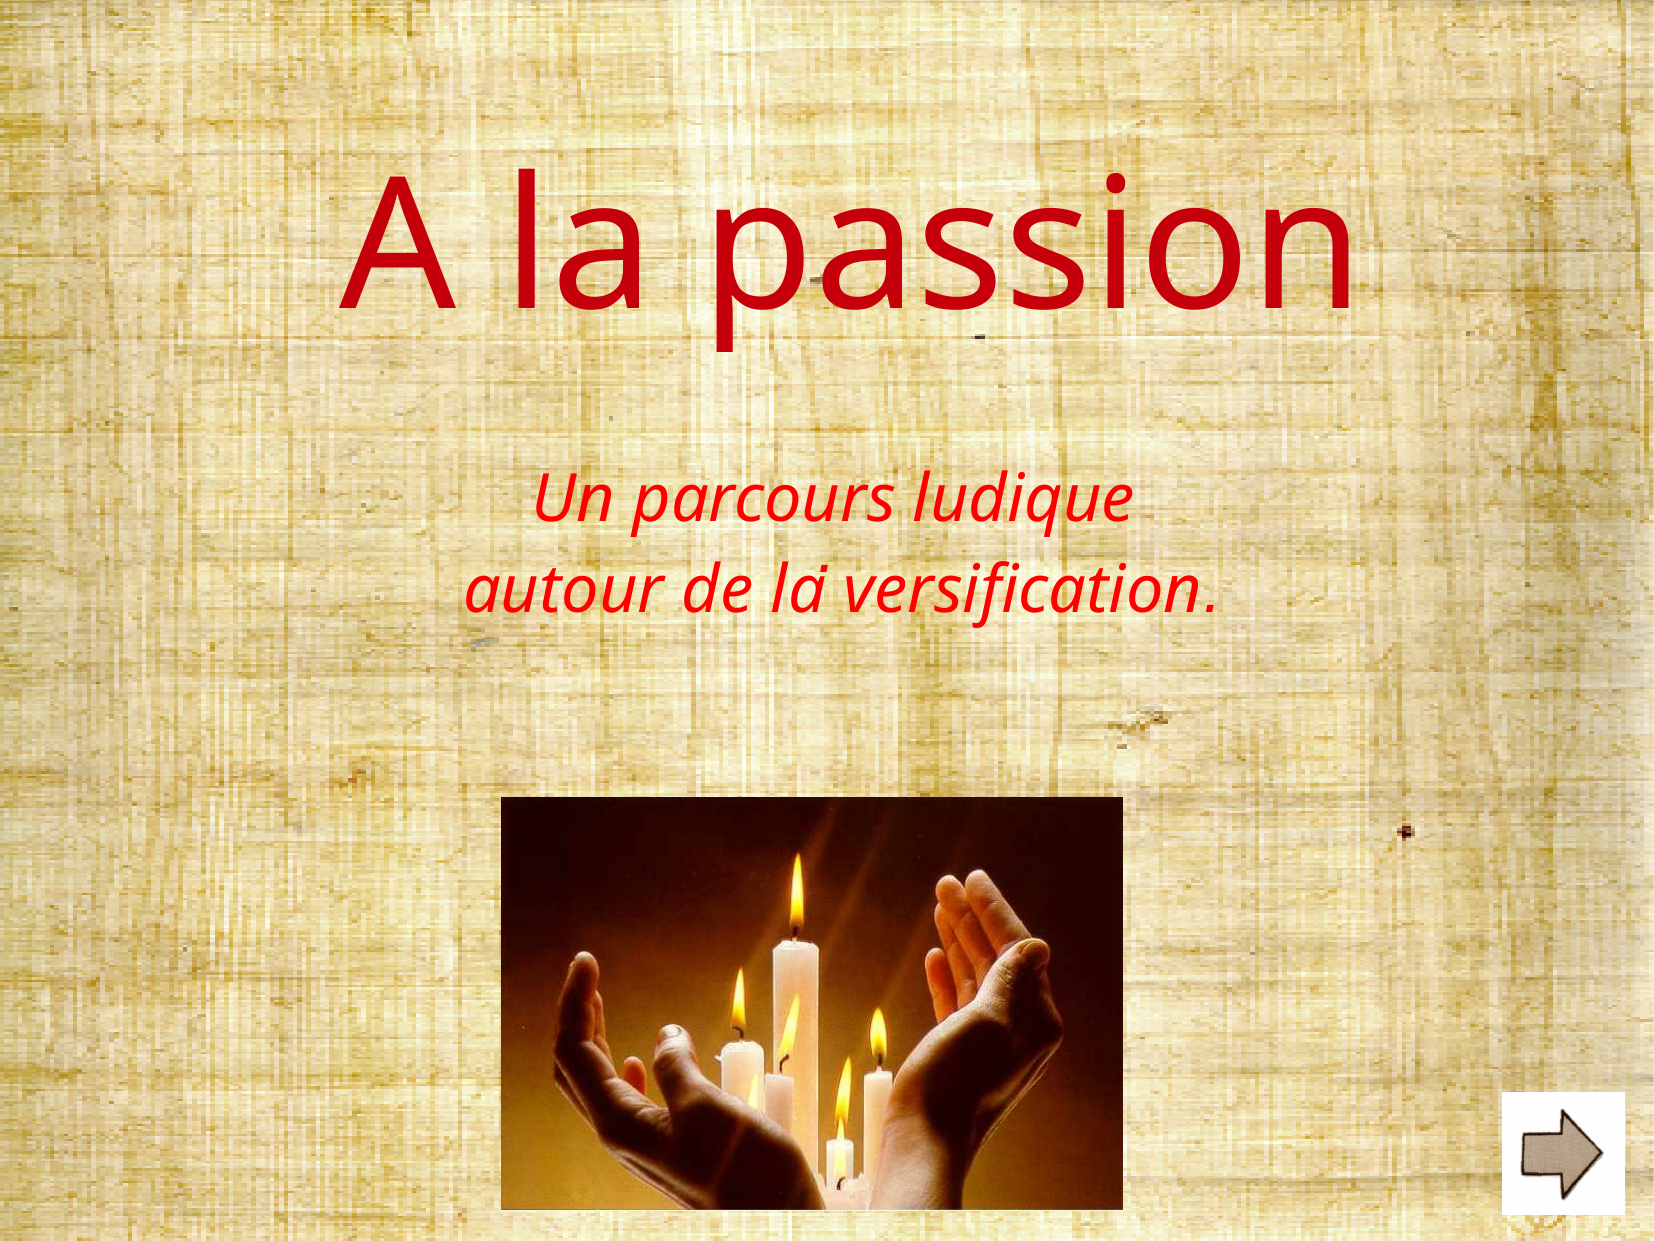

#
A la passion
.
Un parcours ludique
autour de la versification.